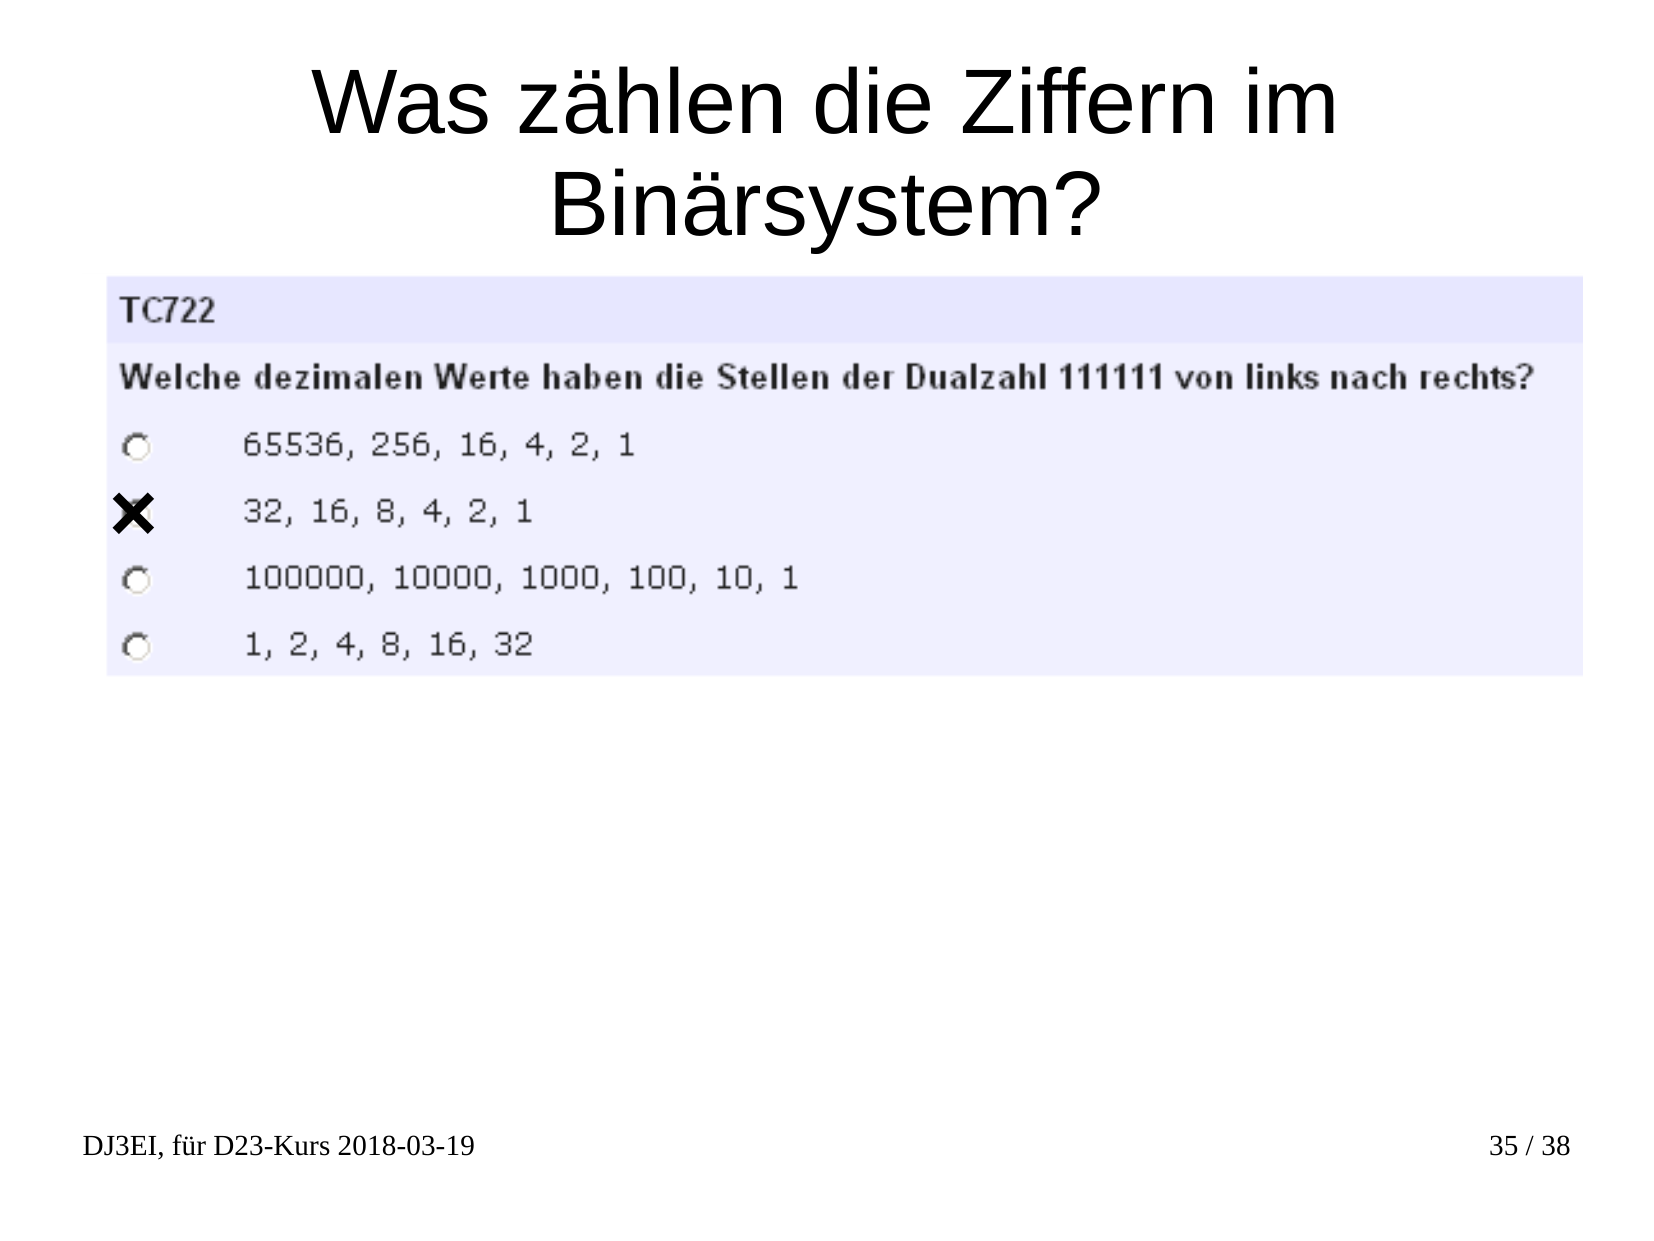

# Was zählen die Ziffern im Binärsystem?
×
35